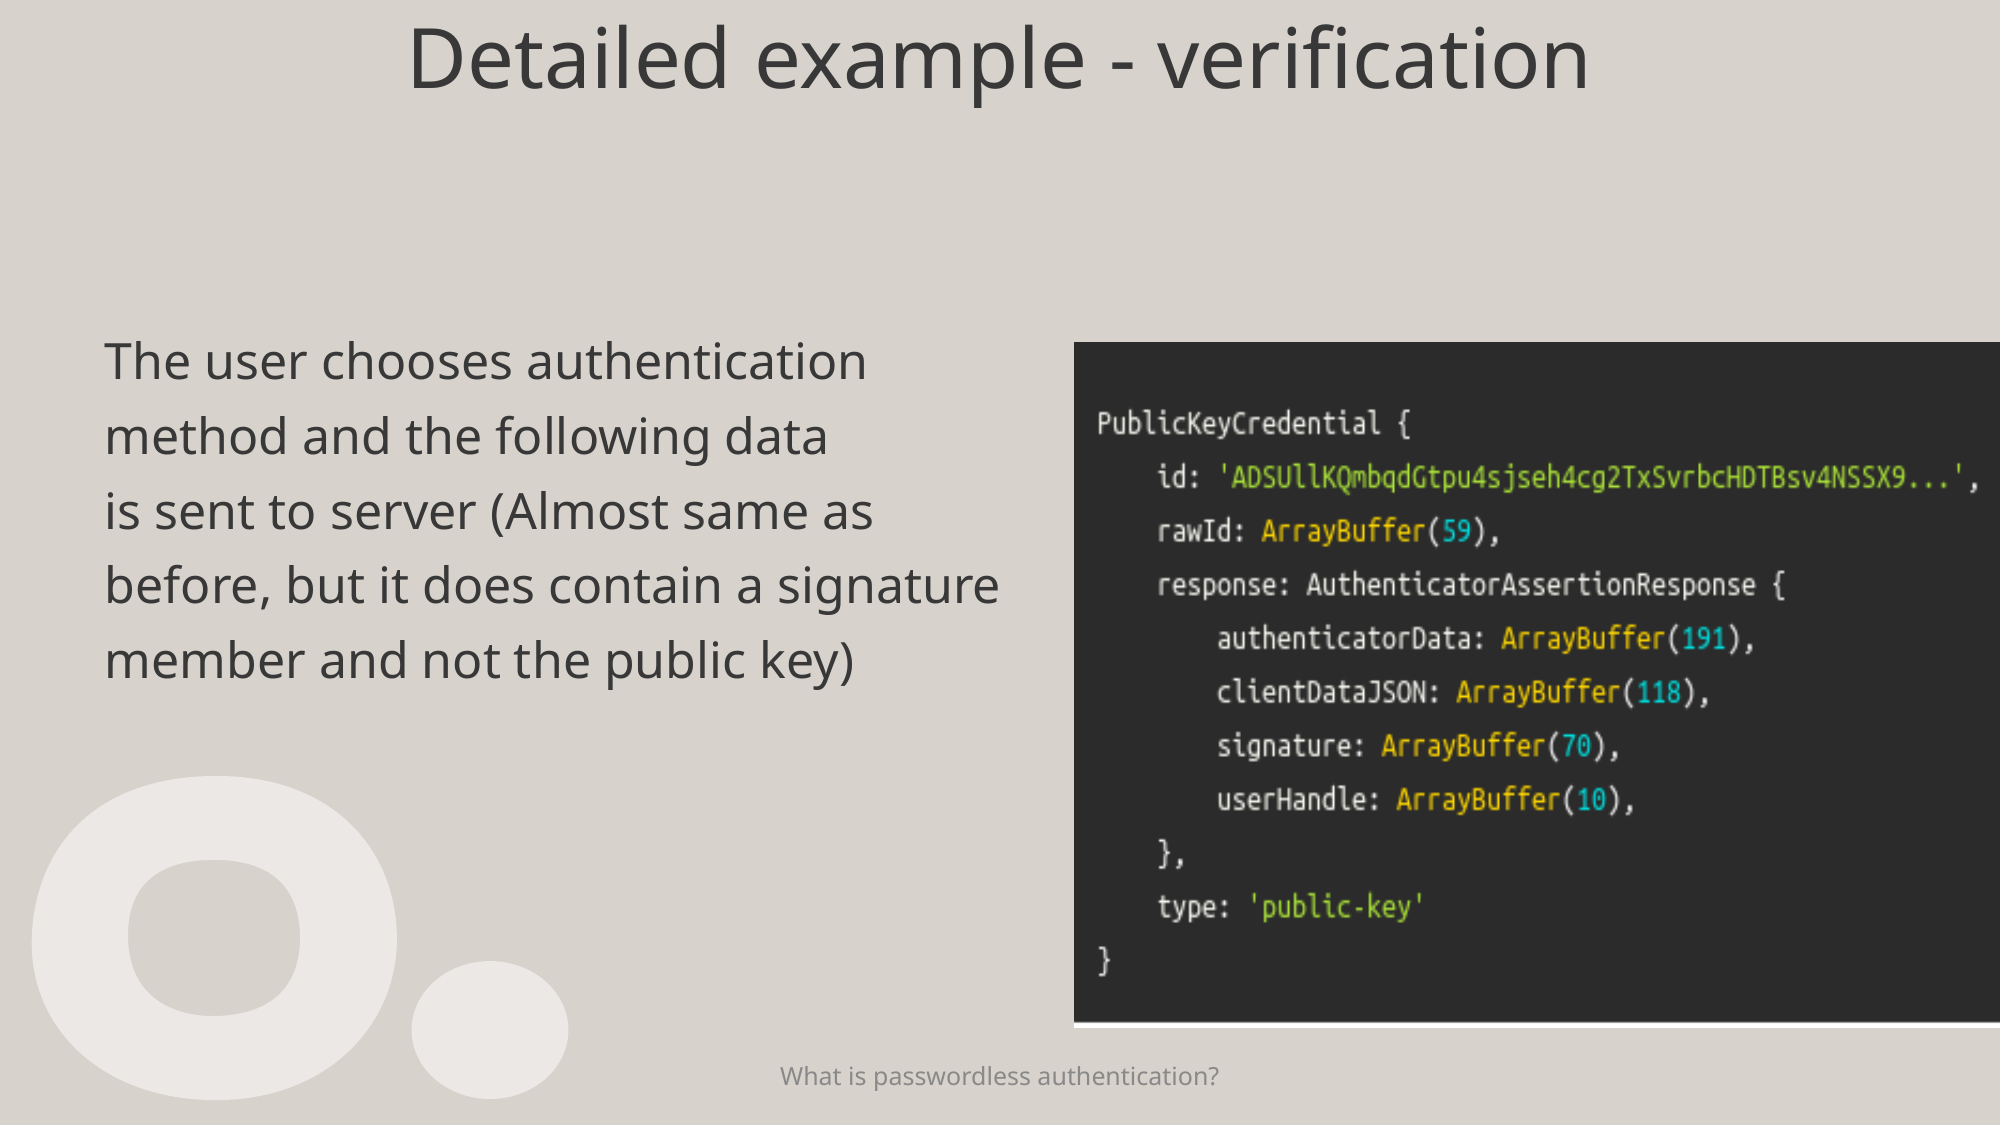

Detailed example - verification
# The user chooses authentication
method and the following data
is sent to server (Almost same as
before, but it does contain a signature
member and not the public key)
What is passwordless authentication?